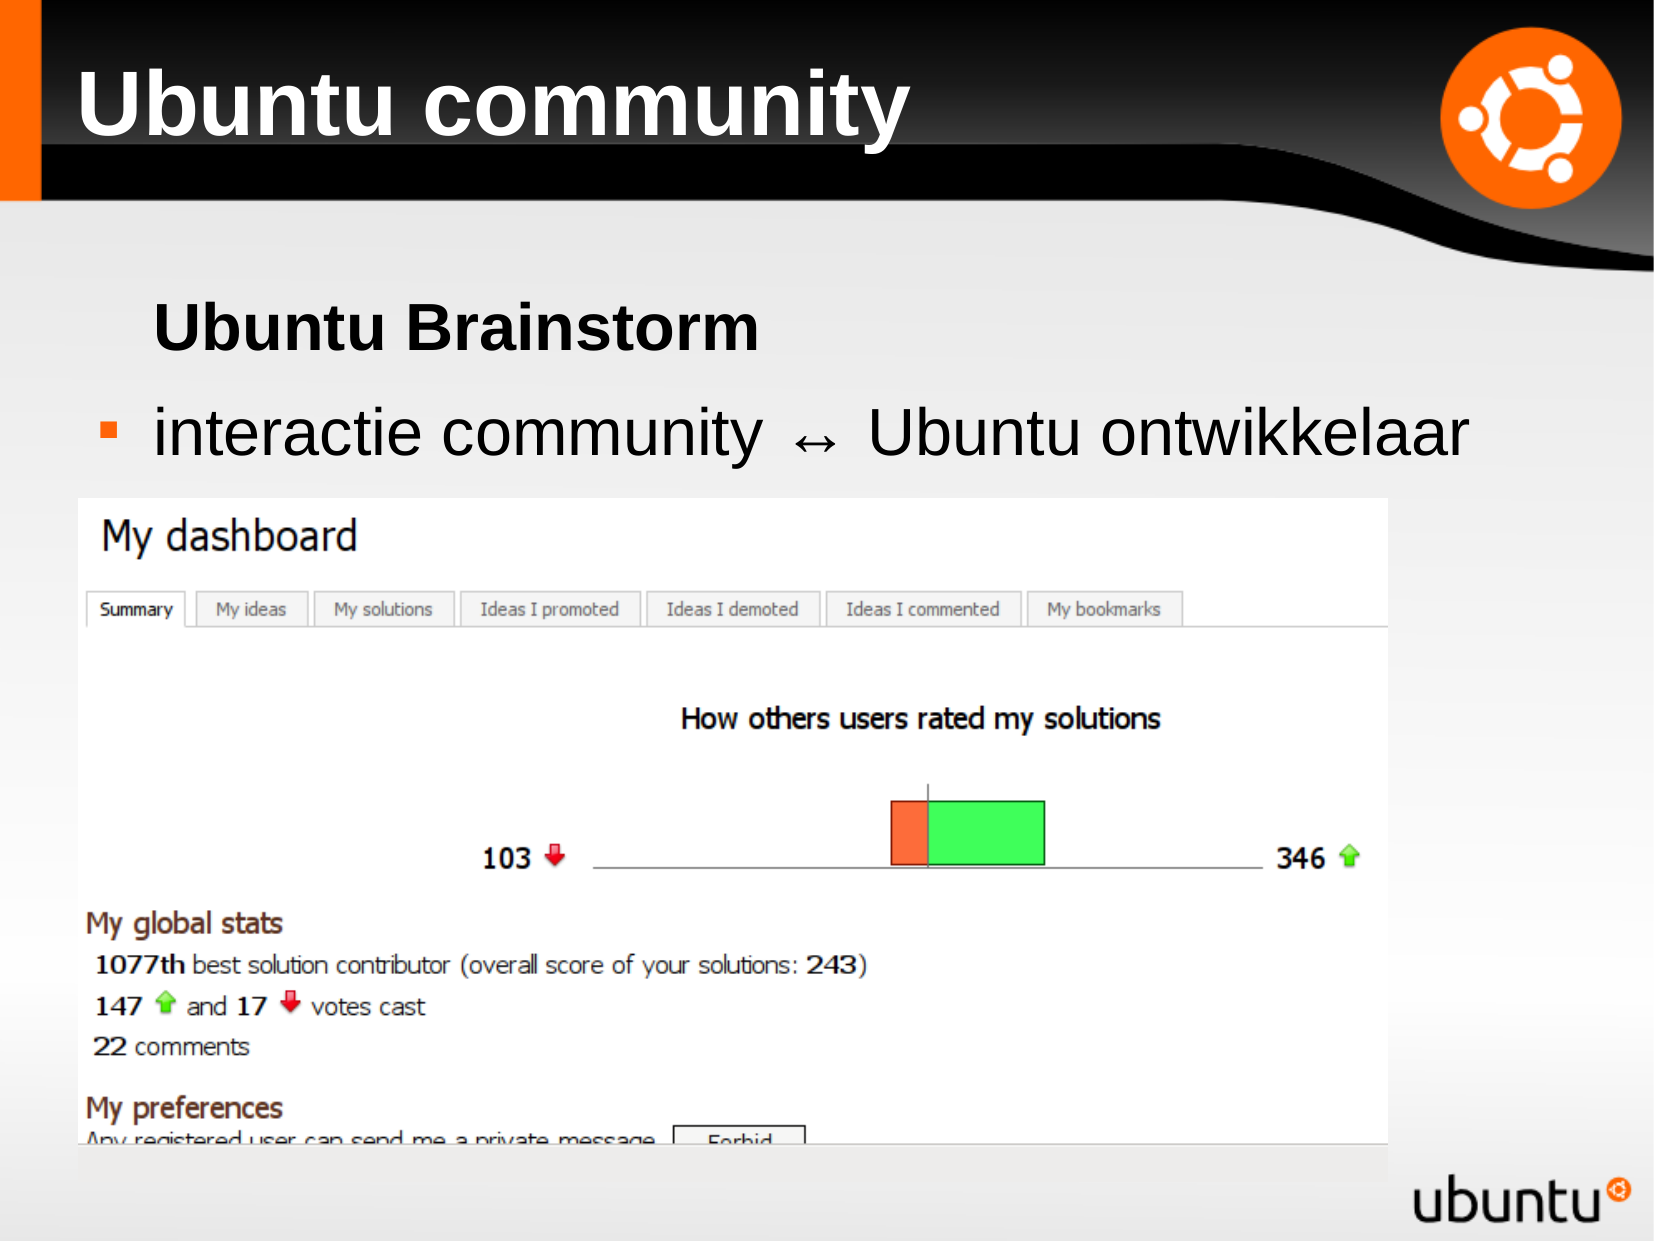

# Ubuntu community
Ubuntu Brainstorm
interactie community ↔ Ubuntu ontwikkelaar